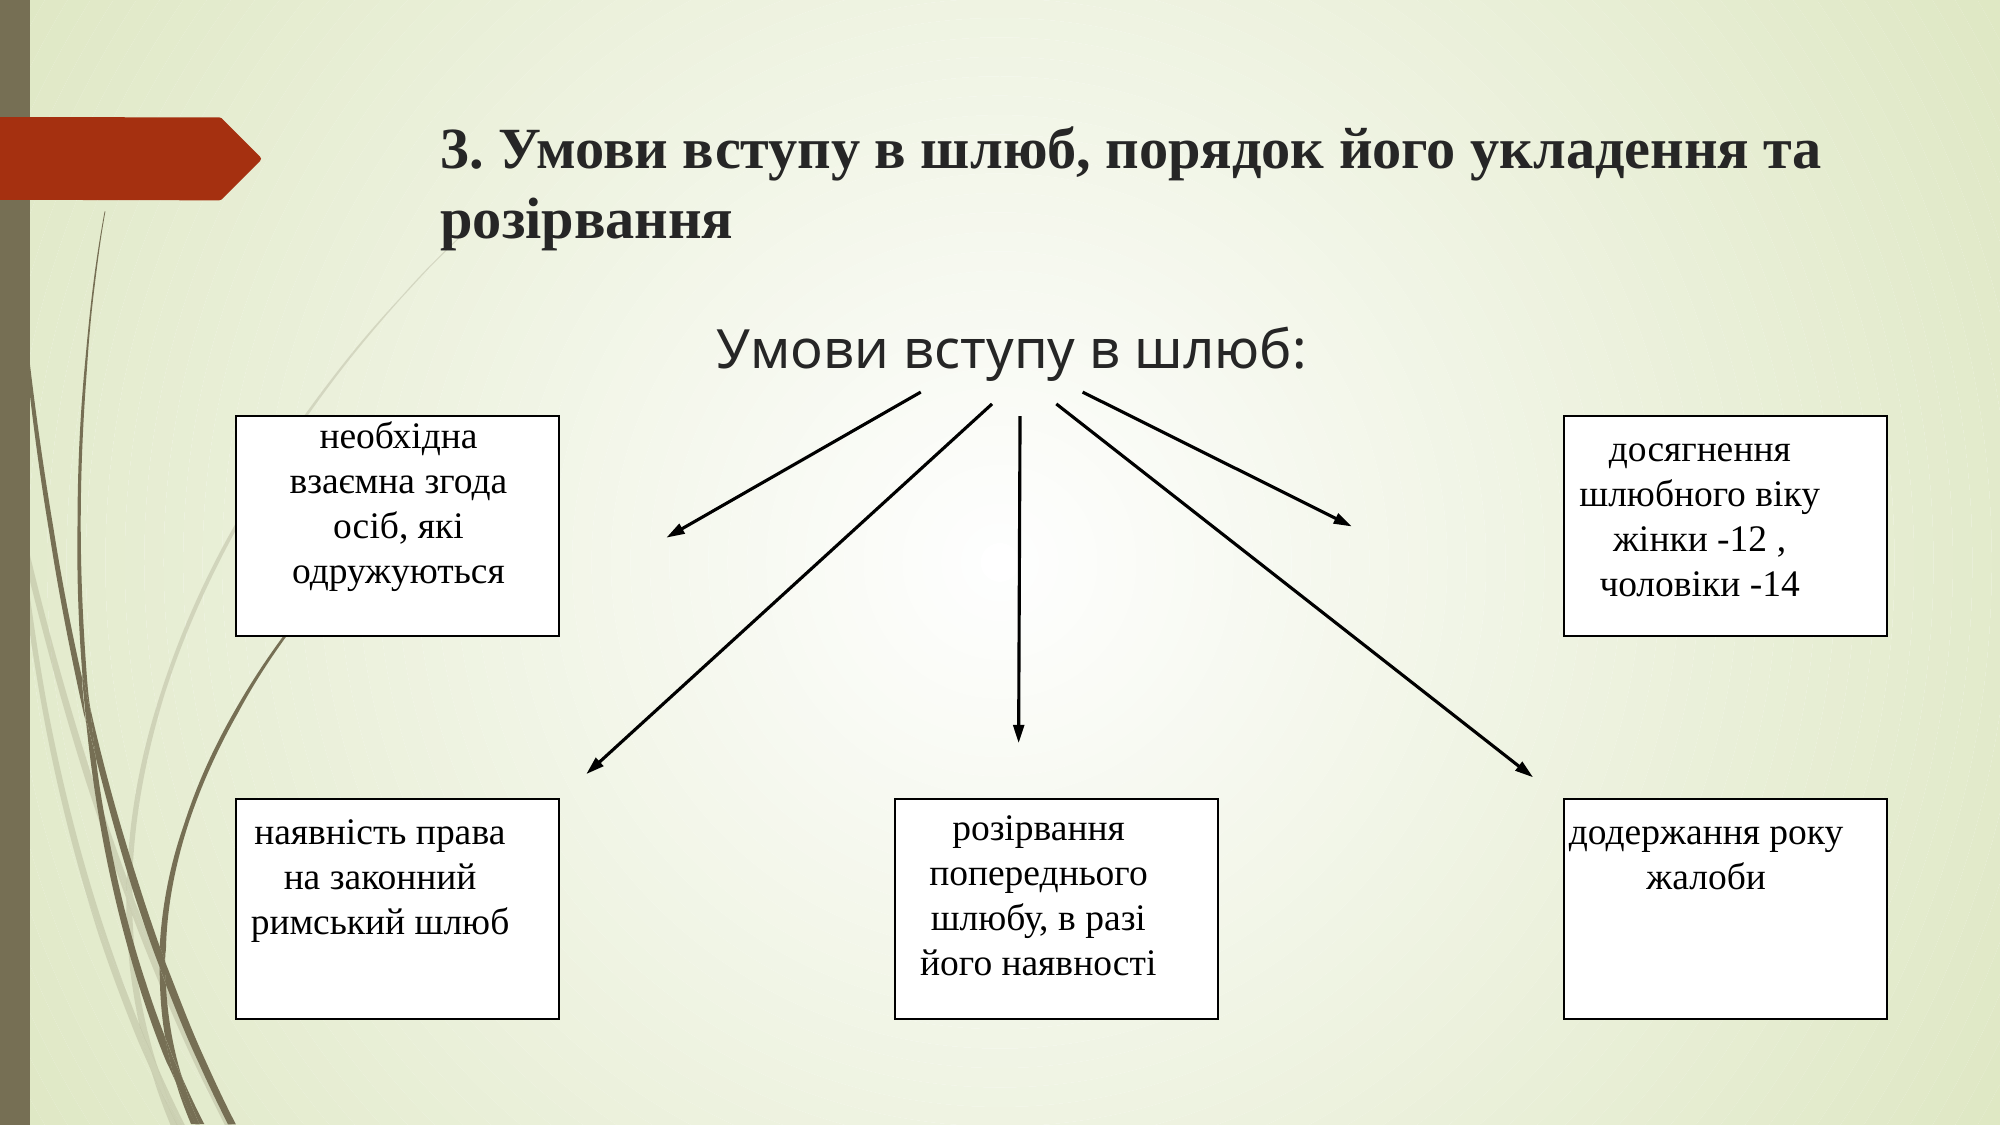

# 3. Умови вступу в шлюб, порядок його укладення та розірвання Умови вступу в шлюб:
необхідна взаємна згода осіб, які одружуються
досягнення шлюбного віку жінки -12 , чоловіки -14
розірвання попереднього шлюбу, в разі його наявності
наявність права на законний римський шлюб
додержання року жалоби